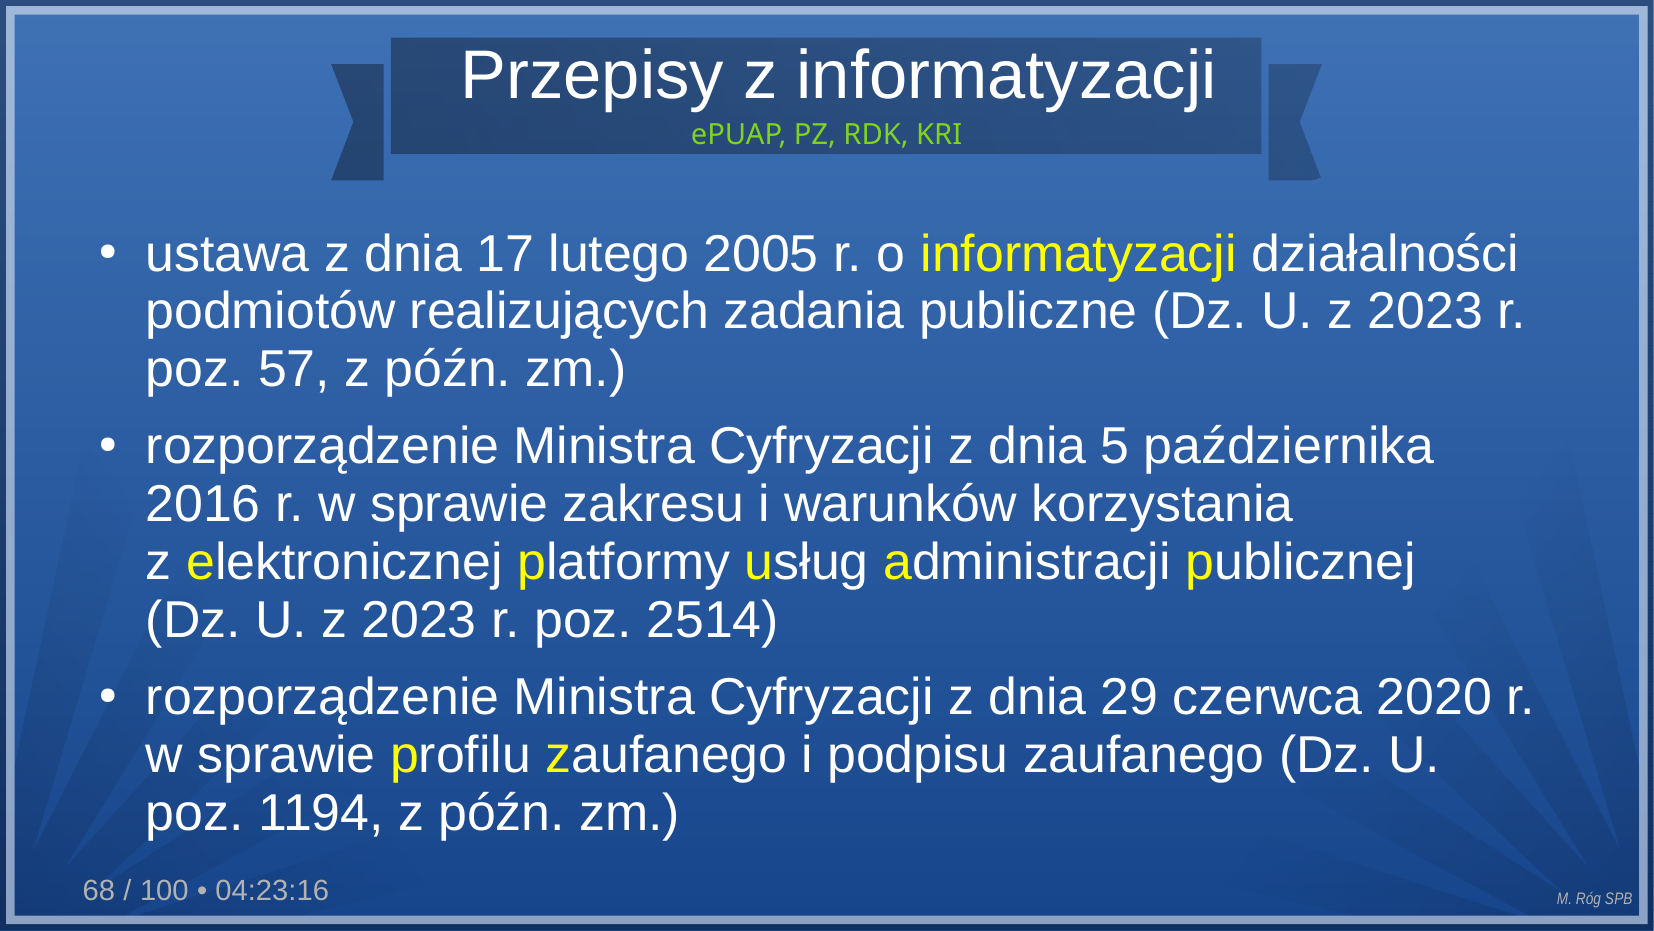

Przepisy z informatyzacji
ePUAP, PZ, RDK, KRI
# ustawa z dnia 17 lutego 2005 r. o informatyzacji działalności podmiotów realizujących zadania publiczne (Dz. U. z 2023 r. poz. 57, z późn. zm.)
rozporządzenie Ministra Cyfryzacji z dnia 5 października 2016 r. w sprawie zakresu i warunków korzystania z elektronicznej platformy usług administracji publicznej (Dz. U. z 2023 r. poz. 2514)
rozporządzenie Ministra Cyfryzacji z dnia 29 czerwca 2020 r. w sprawie profilu zaufanego i podpisu zaufanego (Dz. U. poz. 1194, z późn. zm.)